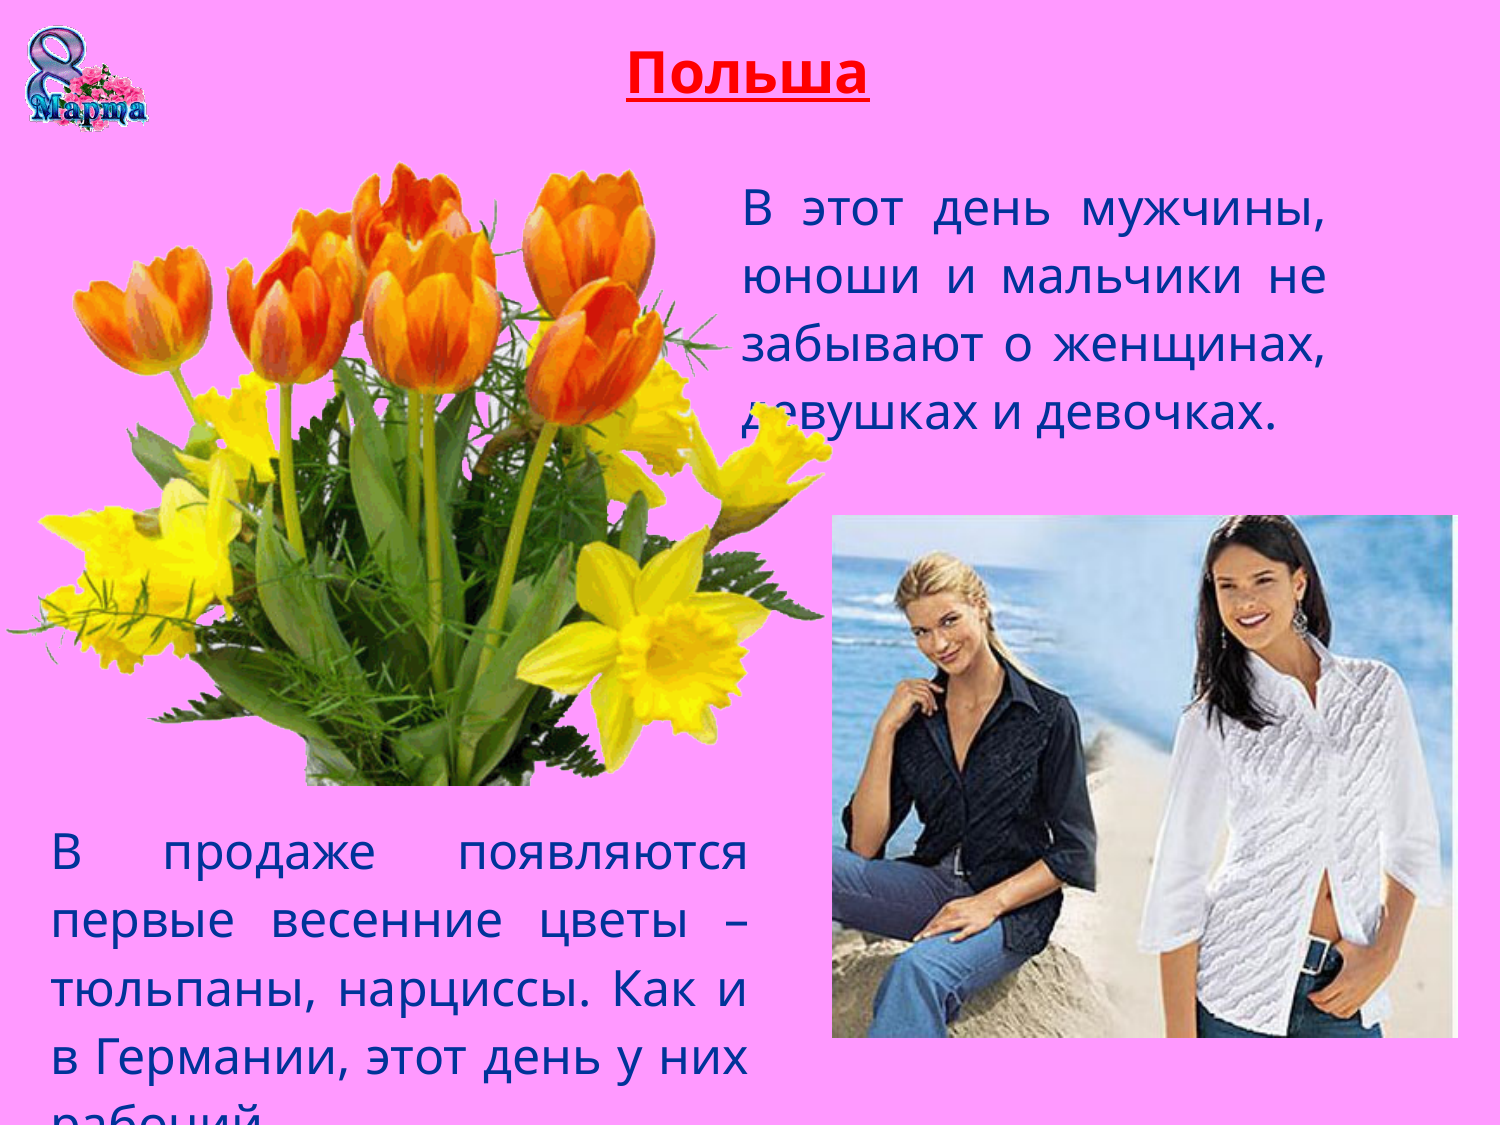

Польша
В этот день мужчины, юноши и мальчики не забывают о женщинах, девушках и девочках.
В продаже появляются первые весенние цветы – тюльпаны, нарциссы. Как и в Германии, этот день у них рабочий